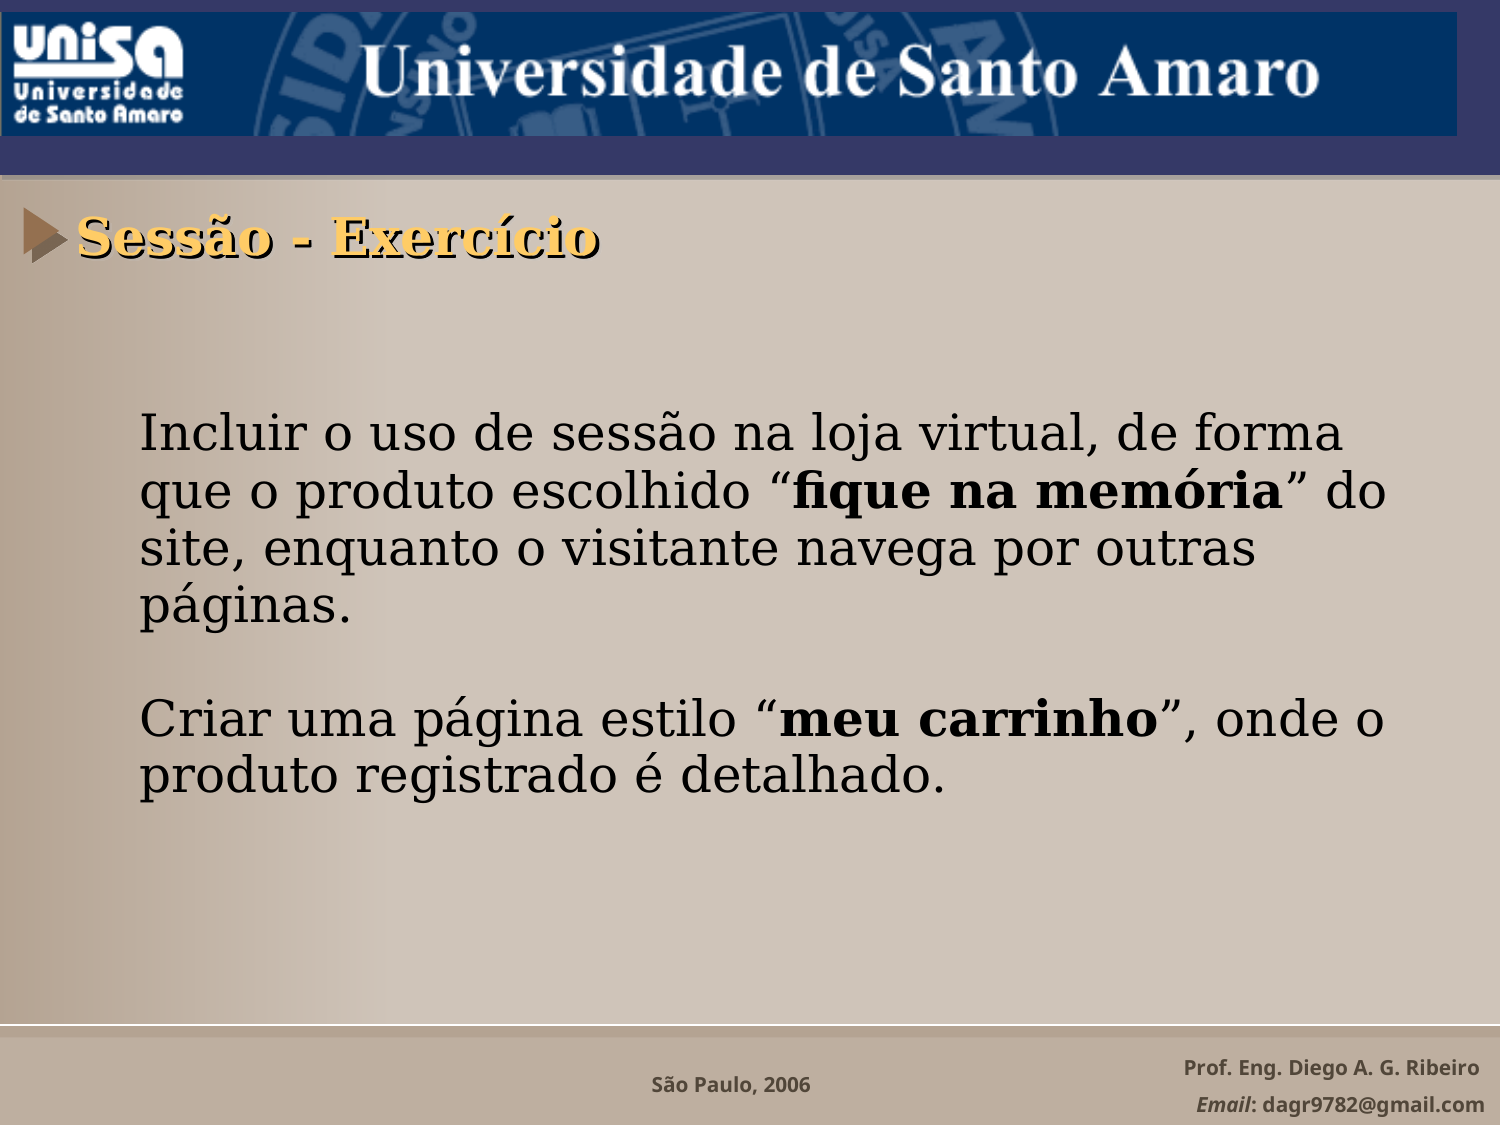

Sessão - Exercício
Incluir o uso de sessão na loja virtual, de forma que o produto escolhido “fique na memória” do site, enquanto o visitante navega por outras páginas.
Criar uma página estilo “meu carrinho”, onde o produto registrado é detalhado.